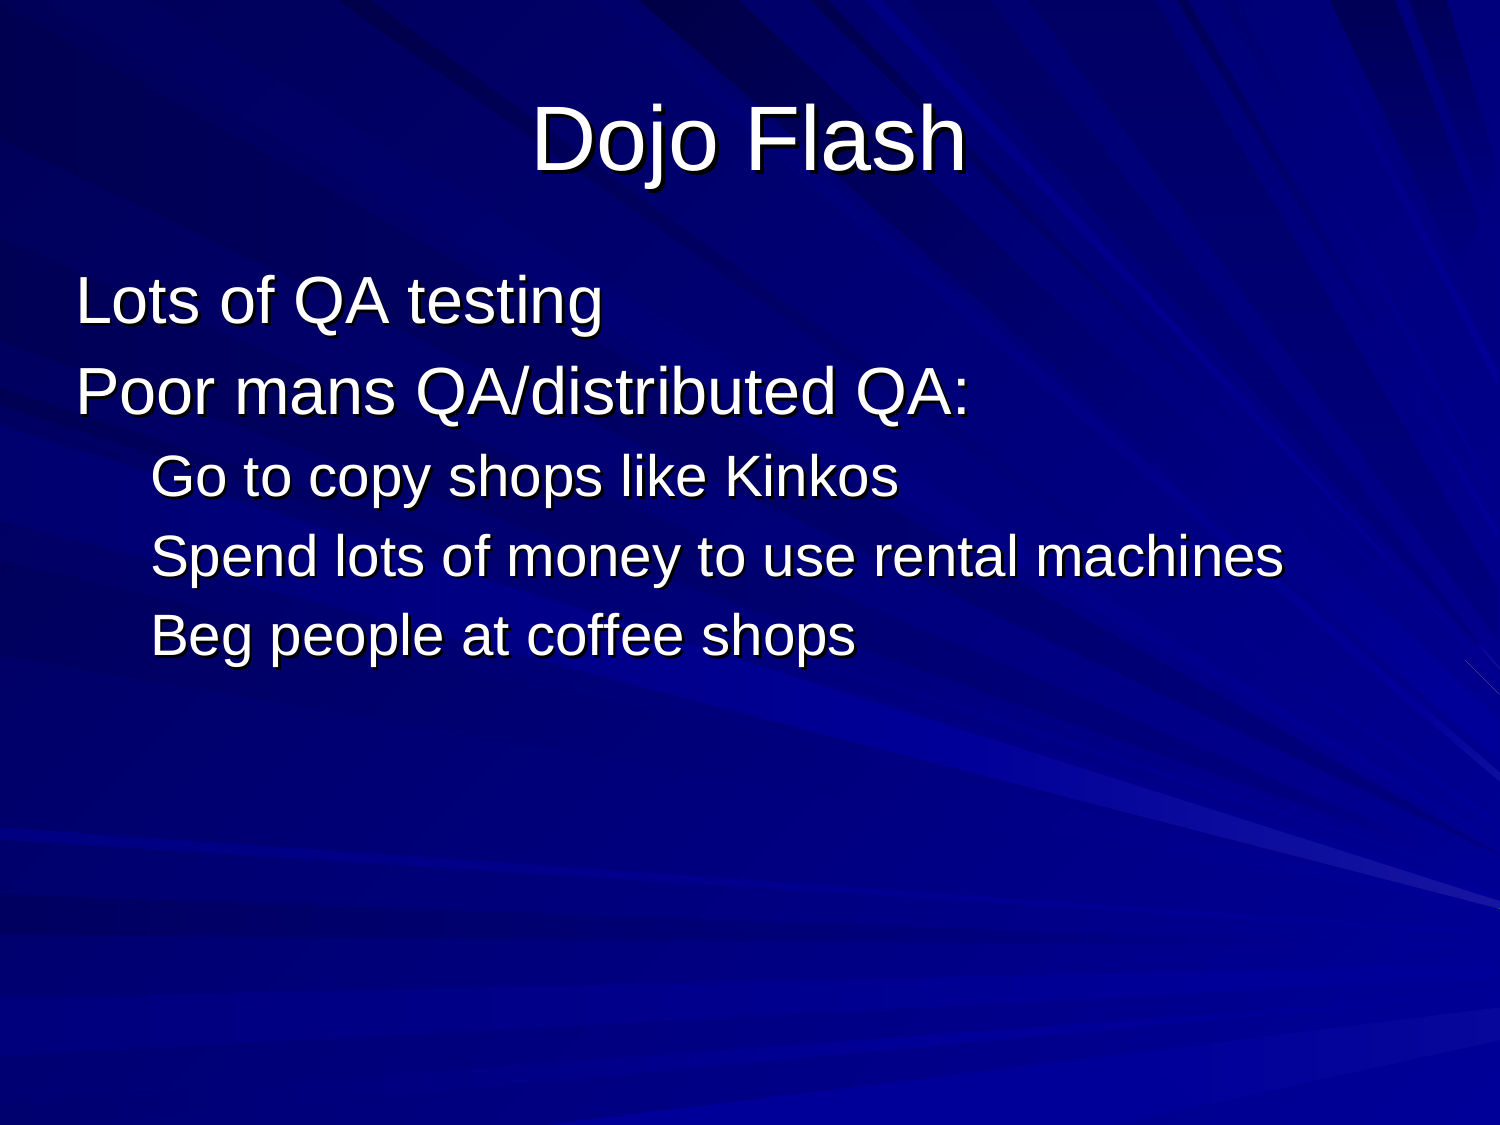

# Dojo Flash
Lots of QA testing
Poor mans QA/distributed QA:
Go to copy shops like Kinkos
Spend lots of money to use rental machines
Beg people at coffee shops